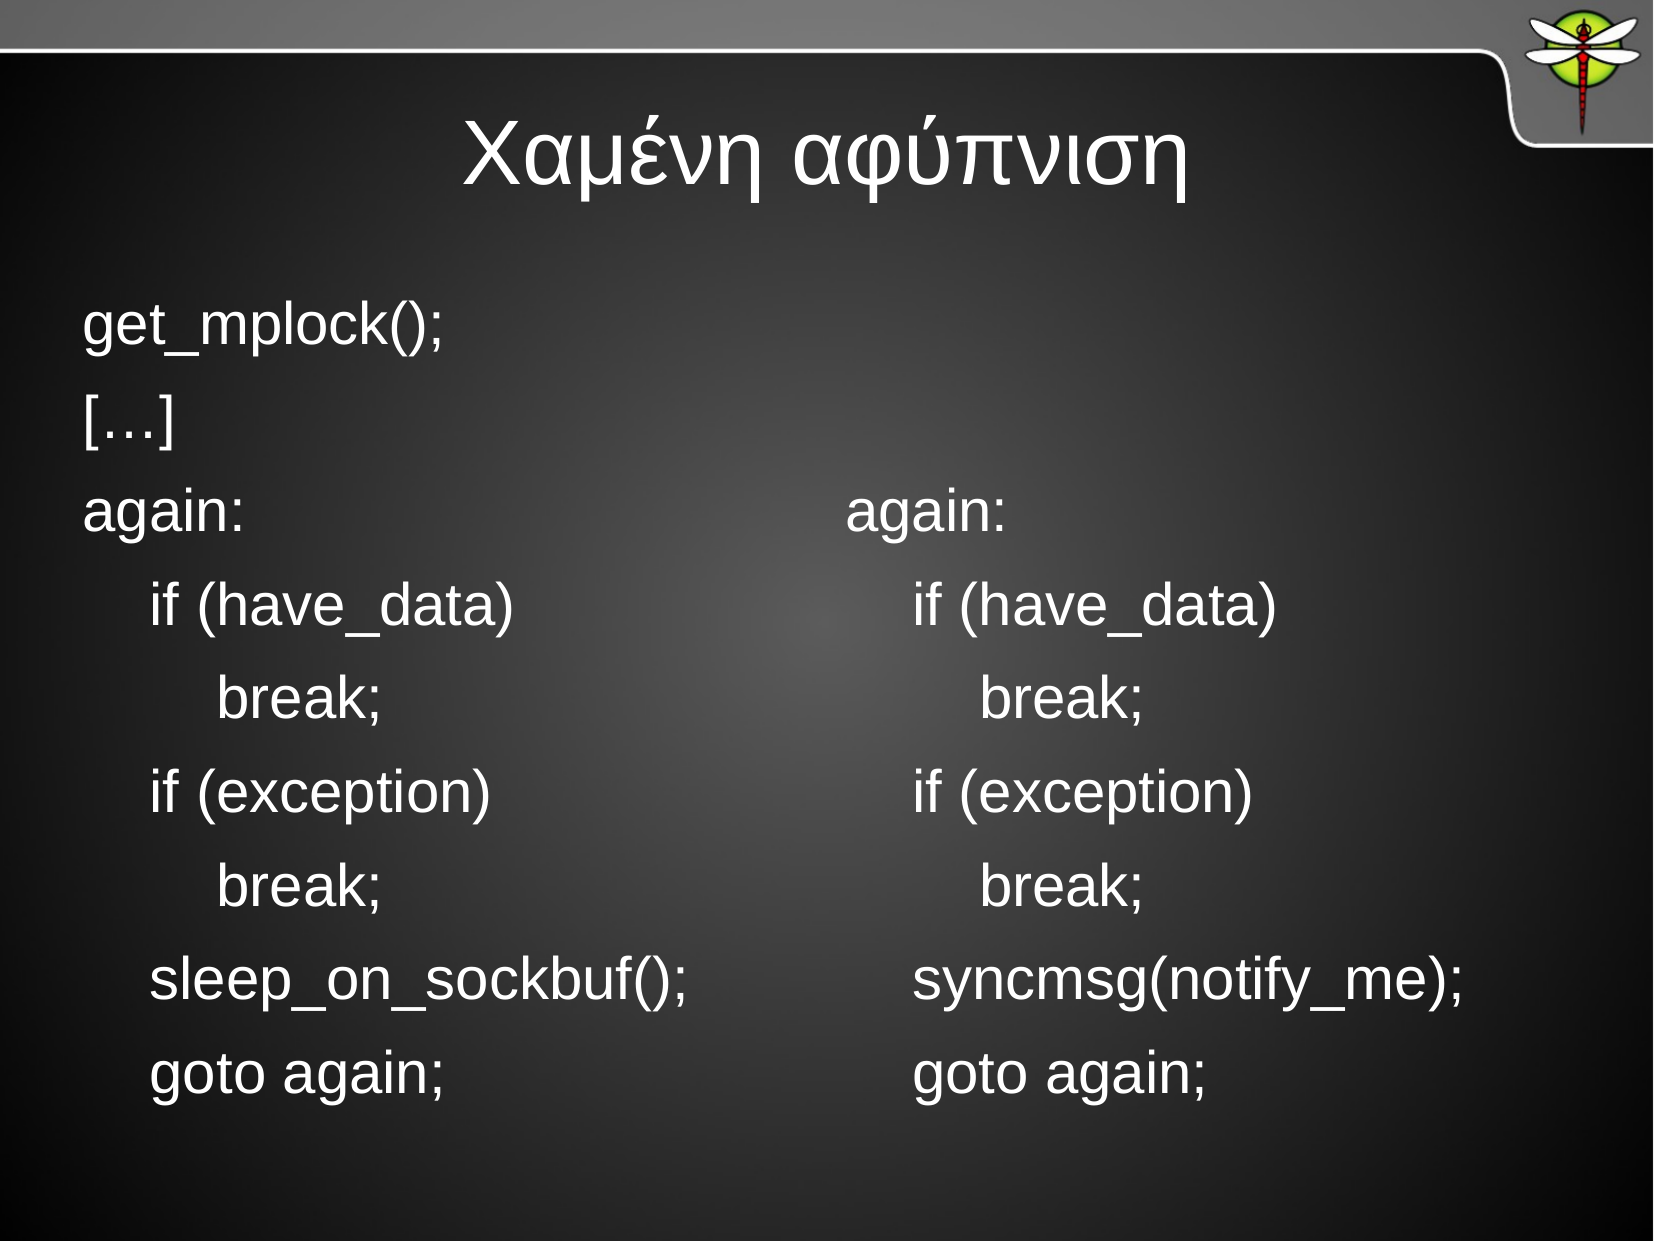

# Χαμένη αφύπνιση
get_mplock();
[…]
again:
 if (have_data)
 break;
 if (exception)
 break;
 sleep_on_sockbuf();
 goto again;
again:
 if (have_data)
 break;
 if (exception)
 break;
 syncmsg(notify_me);
 goto again;